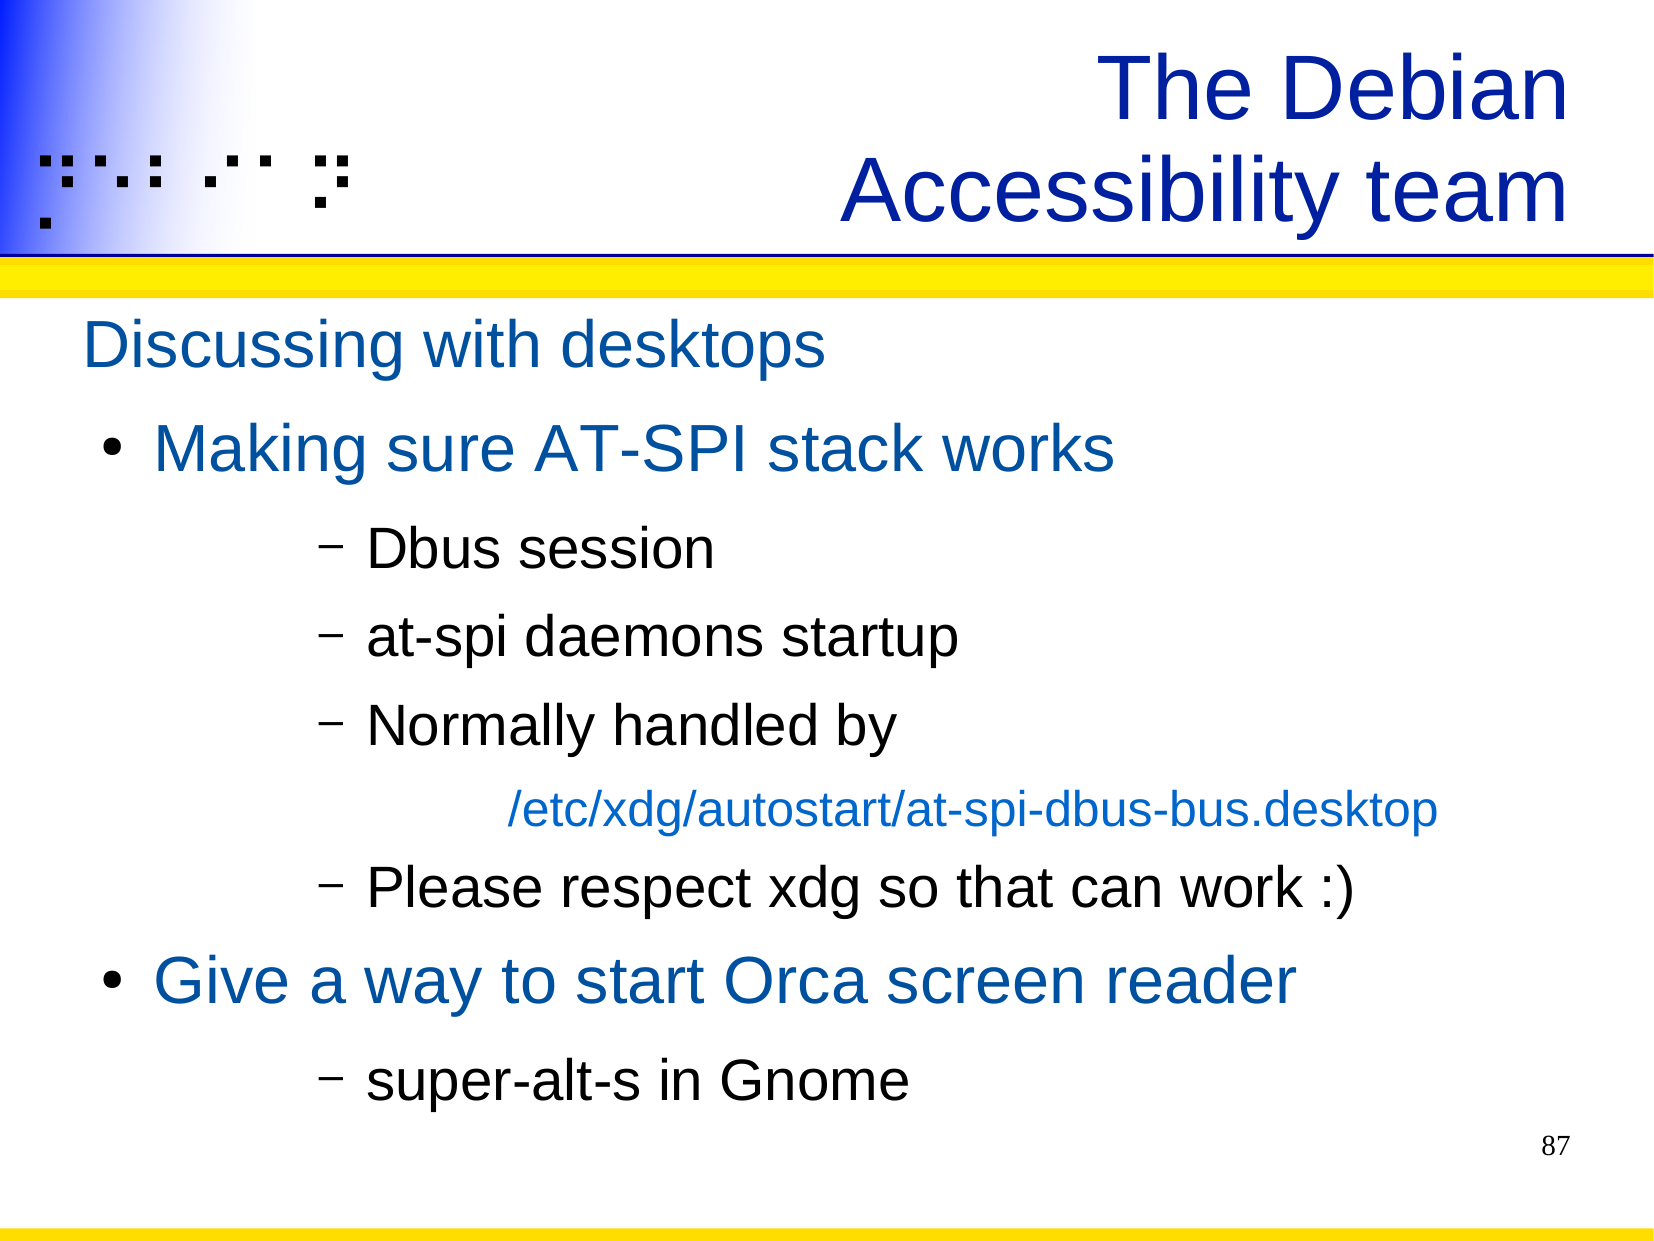

The Debian
Accessibility team
# Discussing with desktops
Making sure AT-SPI stack works
Dbus session
at-spi daemons startup
Normally handled by
/etc/xdg/autostart/at-spi-dbus-bus.desktop
Please respect xdg so that can work :)
Give a way to start Orca screen reader
super-alt-s in Gnome
87